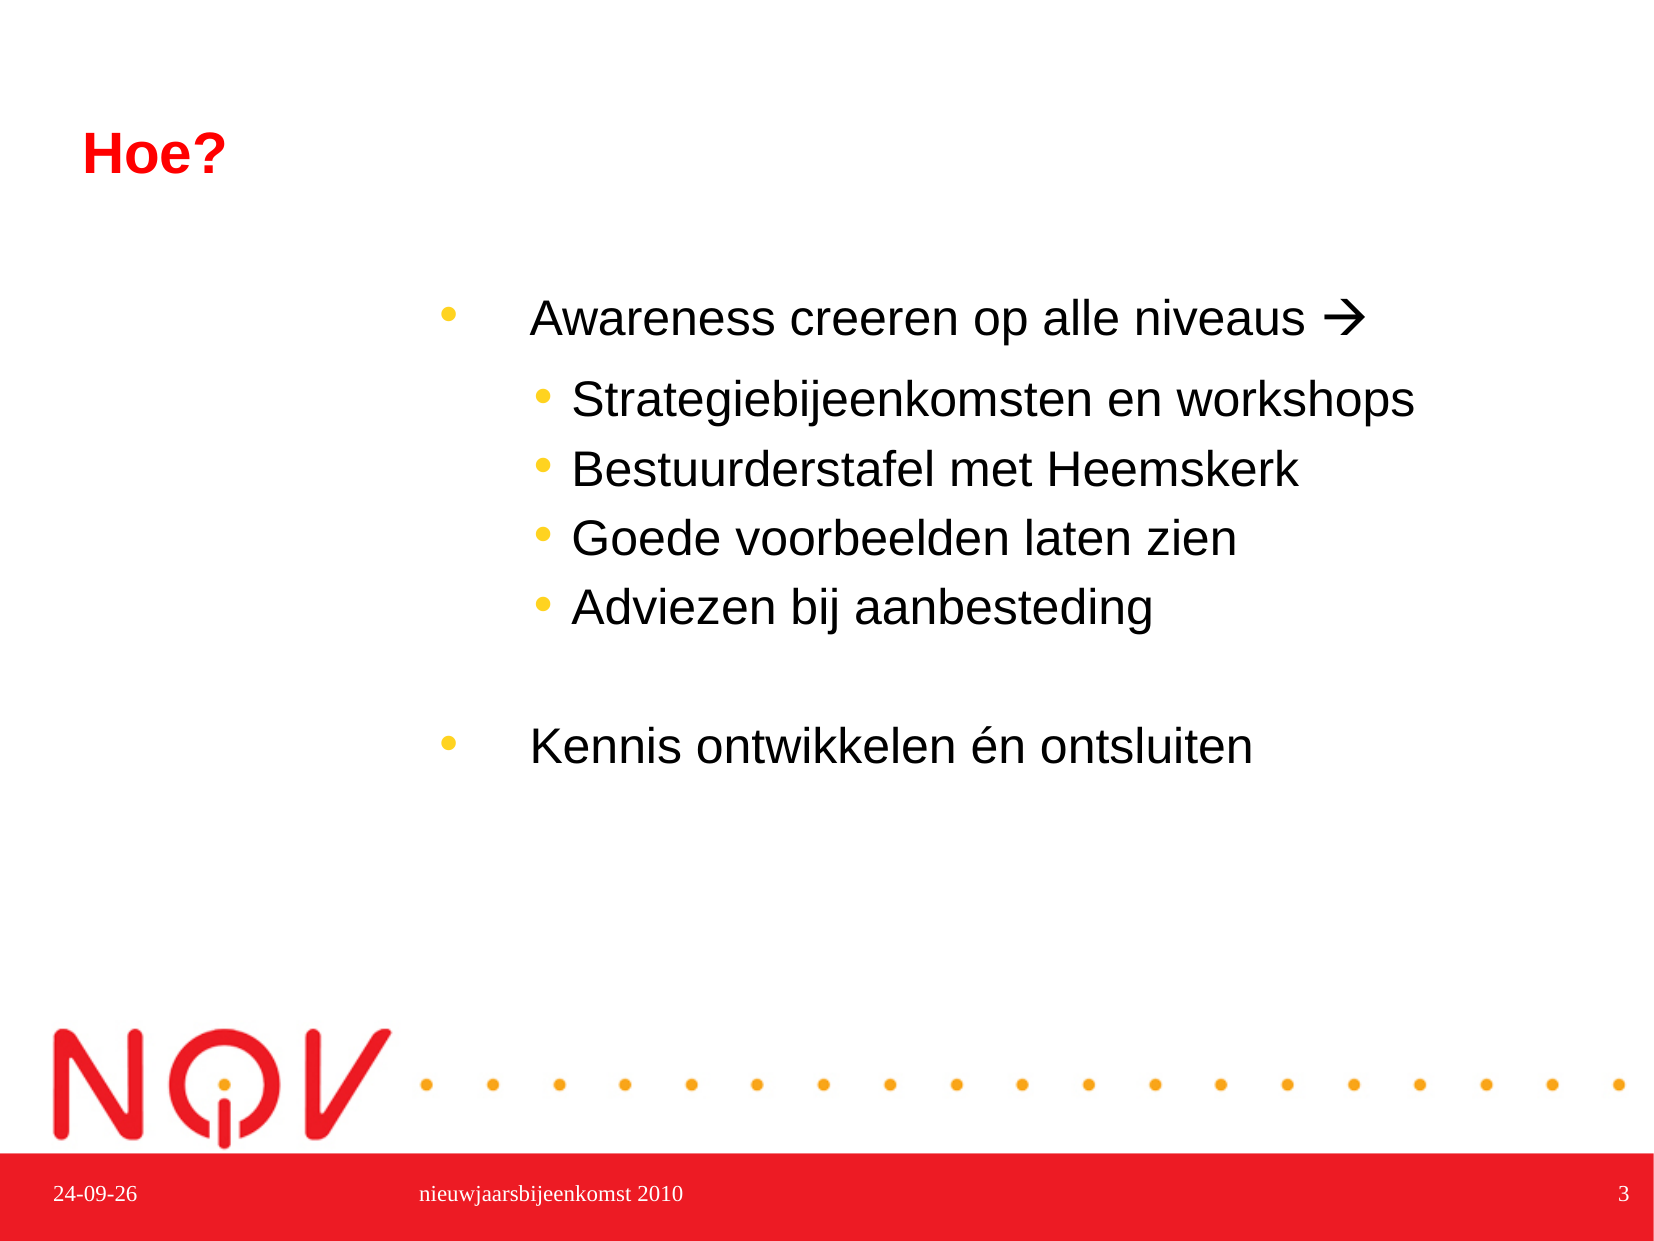

# Hoe?
Awareness creeren op alle niveaus 
Strategiebijeenkomsten en workshops
Bestuurderstafel met Heemskerk
Goede voorbeelden laten zien
Adviezen bij aanbesteding
Kennis ontwikkelen én ontsluiten
3
nieuwjaarsbijeenkomst 2010